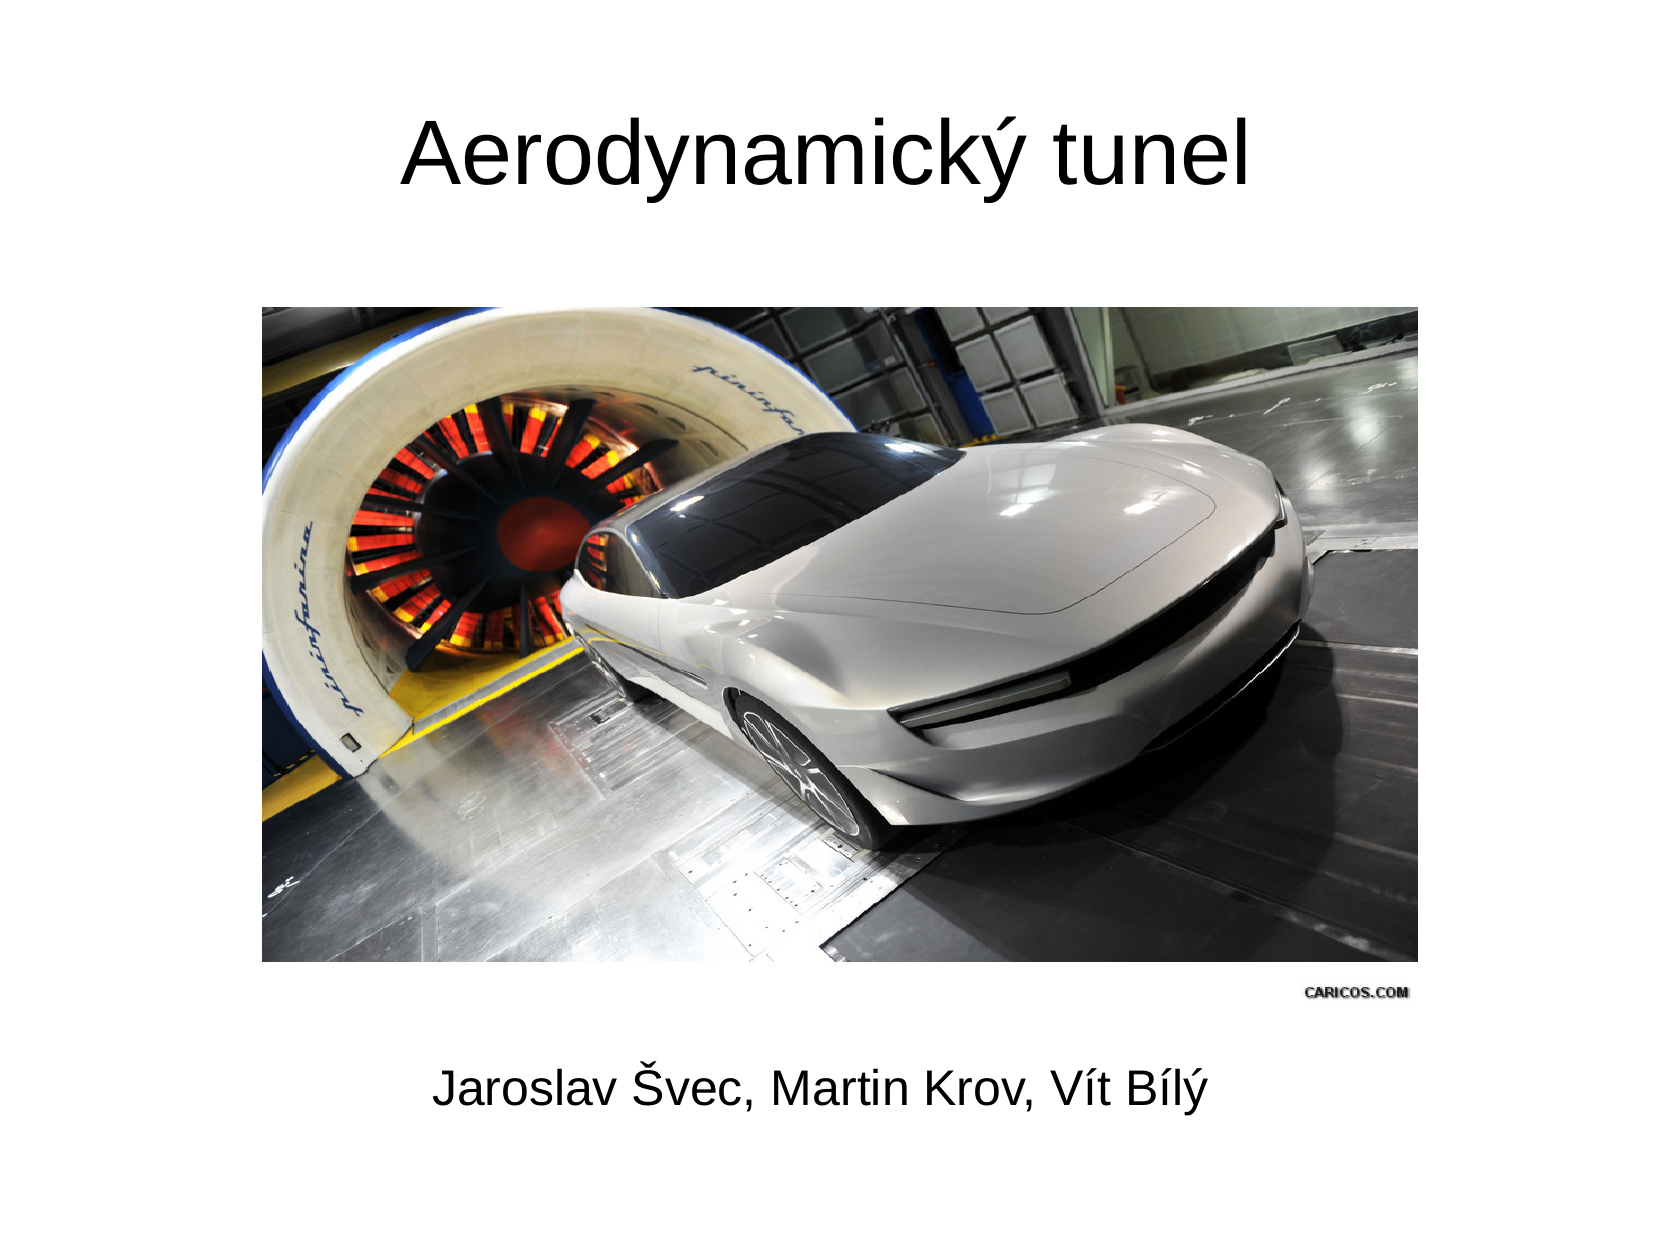

# Aerodynamický tunel
Jaroslav Švec, Martin Krov, Vít Bílý